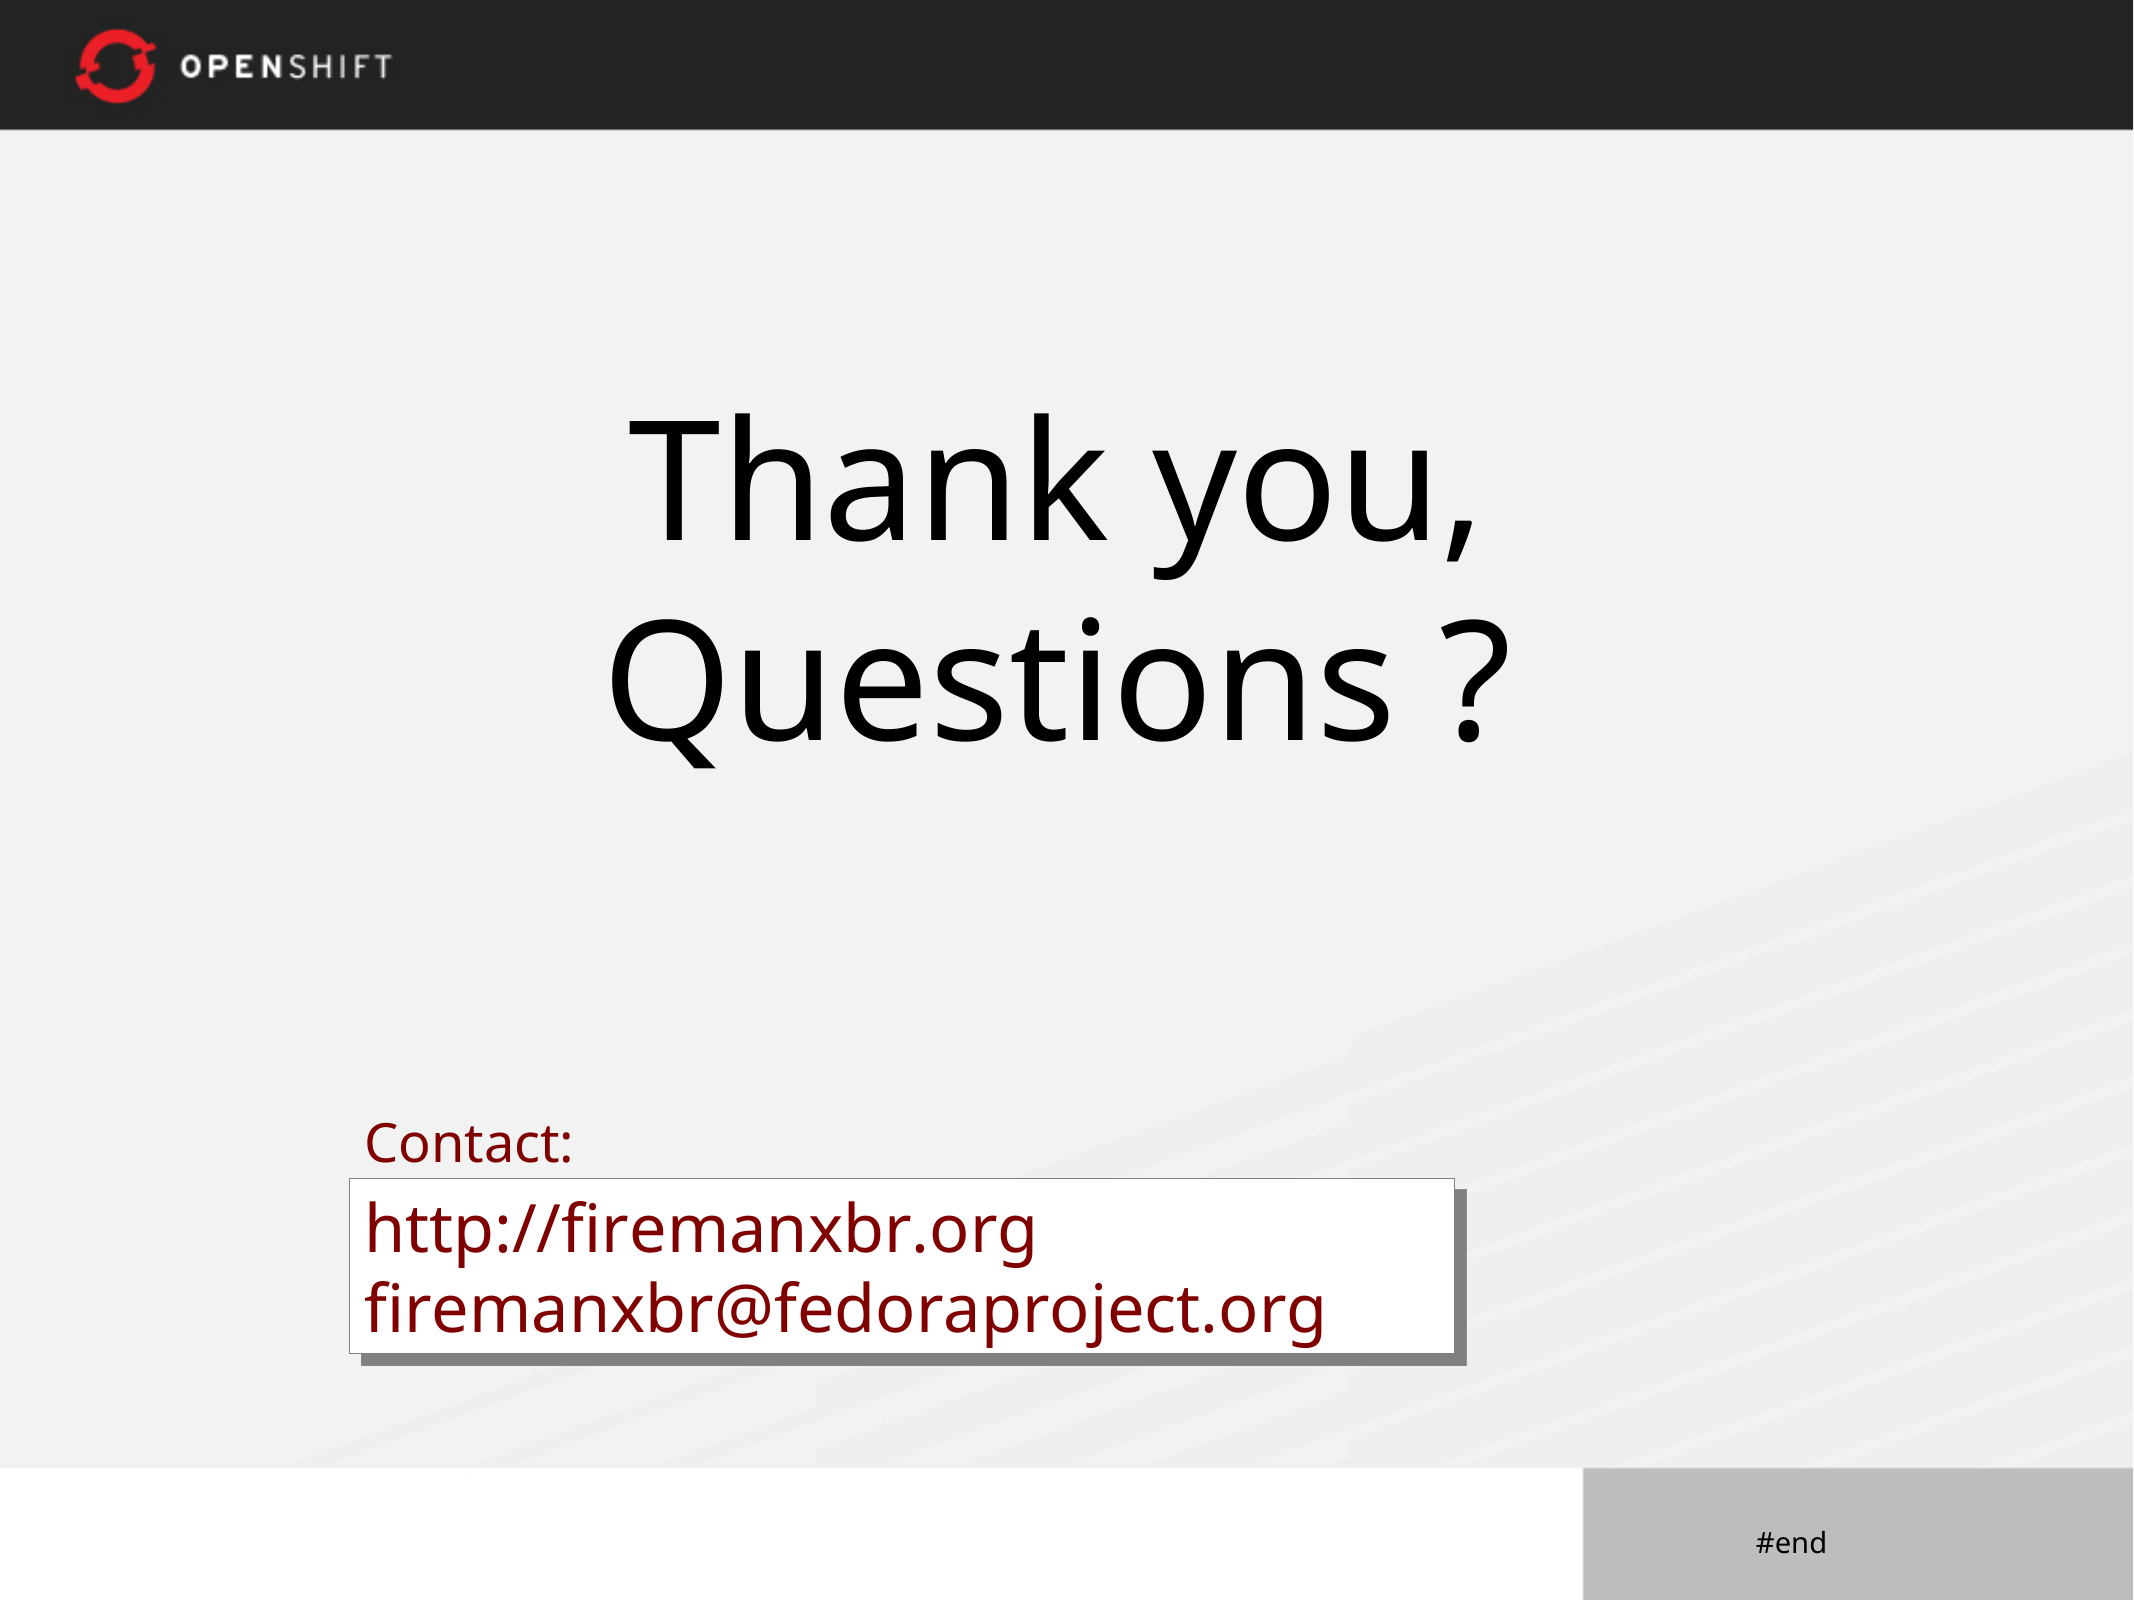

Thank you,
Questions ?
Contact:
http://firemanxbr.org
firemanxbr@fedoraproject.org
#end
10